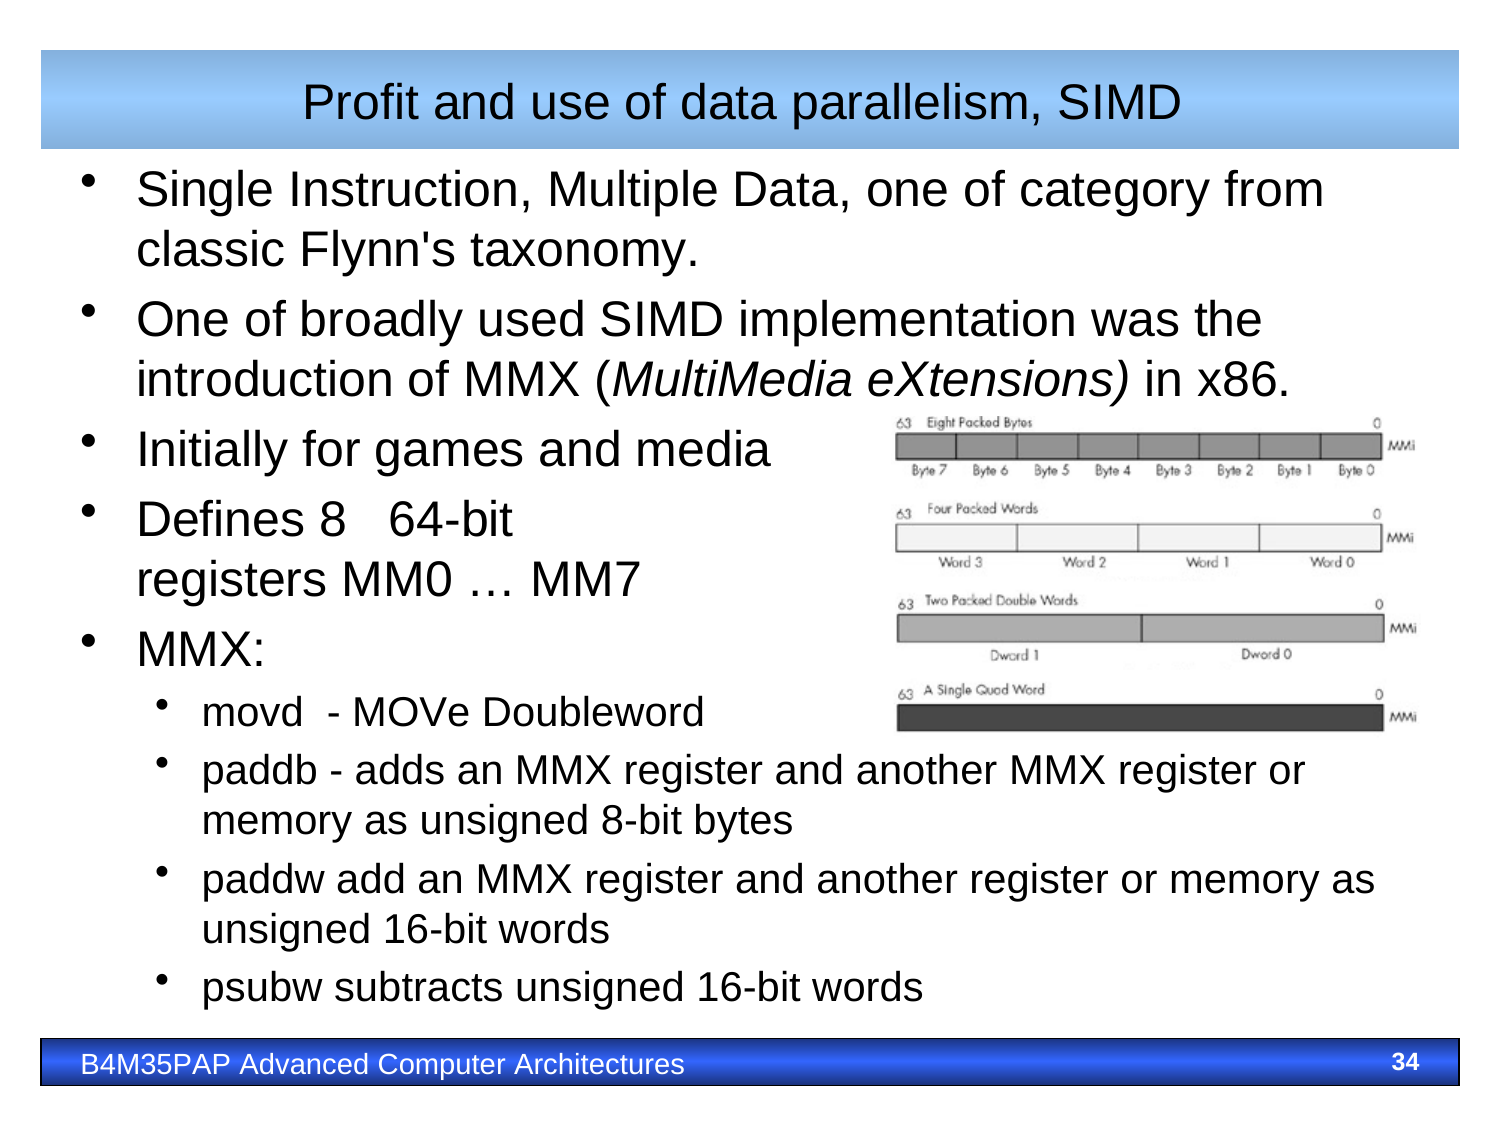

# Profit and use of data parallelism, SIMD
Single Instruction, Multiple Data, one of category from classic Flynn's taxonomy.
One of broadly used SIMD implementation was the introduction of MMX (MultiMedia eXtensions) in x86.
Initially for games and media
Defines 8 64-bit
registers MM0 … MM7
MMX:
movd  - MOVe Doubleword
paddb - adds an MMX register and another MMX register or memory as unsigned 8-bit bytes
paddw add an MMX register and another register or memory as unsigned 16-bit words
psubw subtracts unsigned 16-bit words